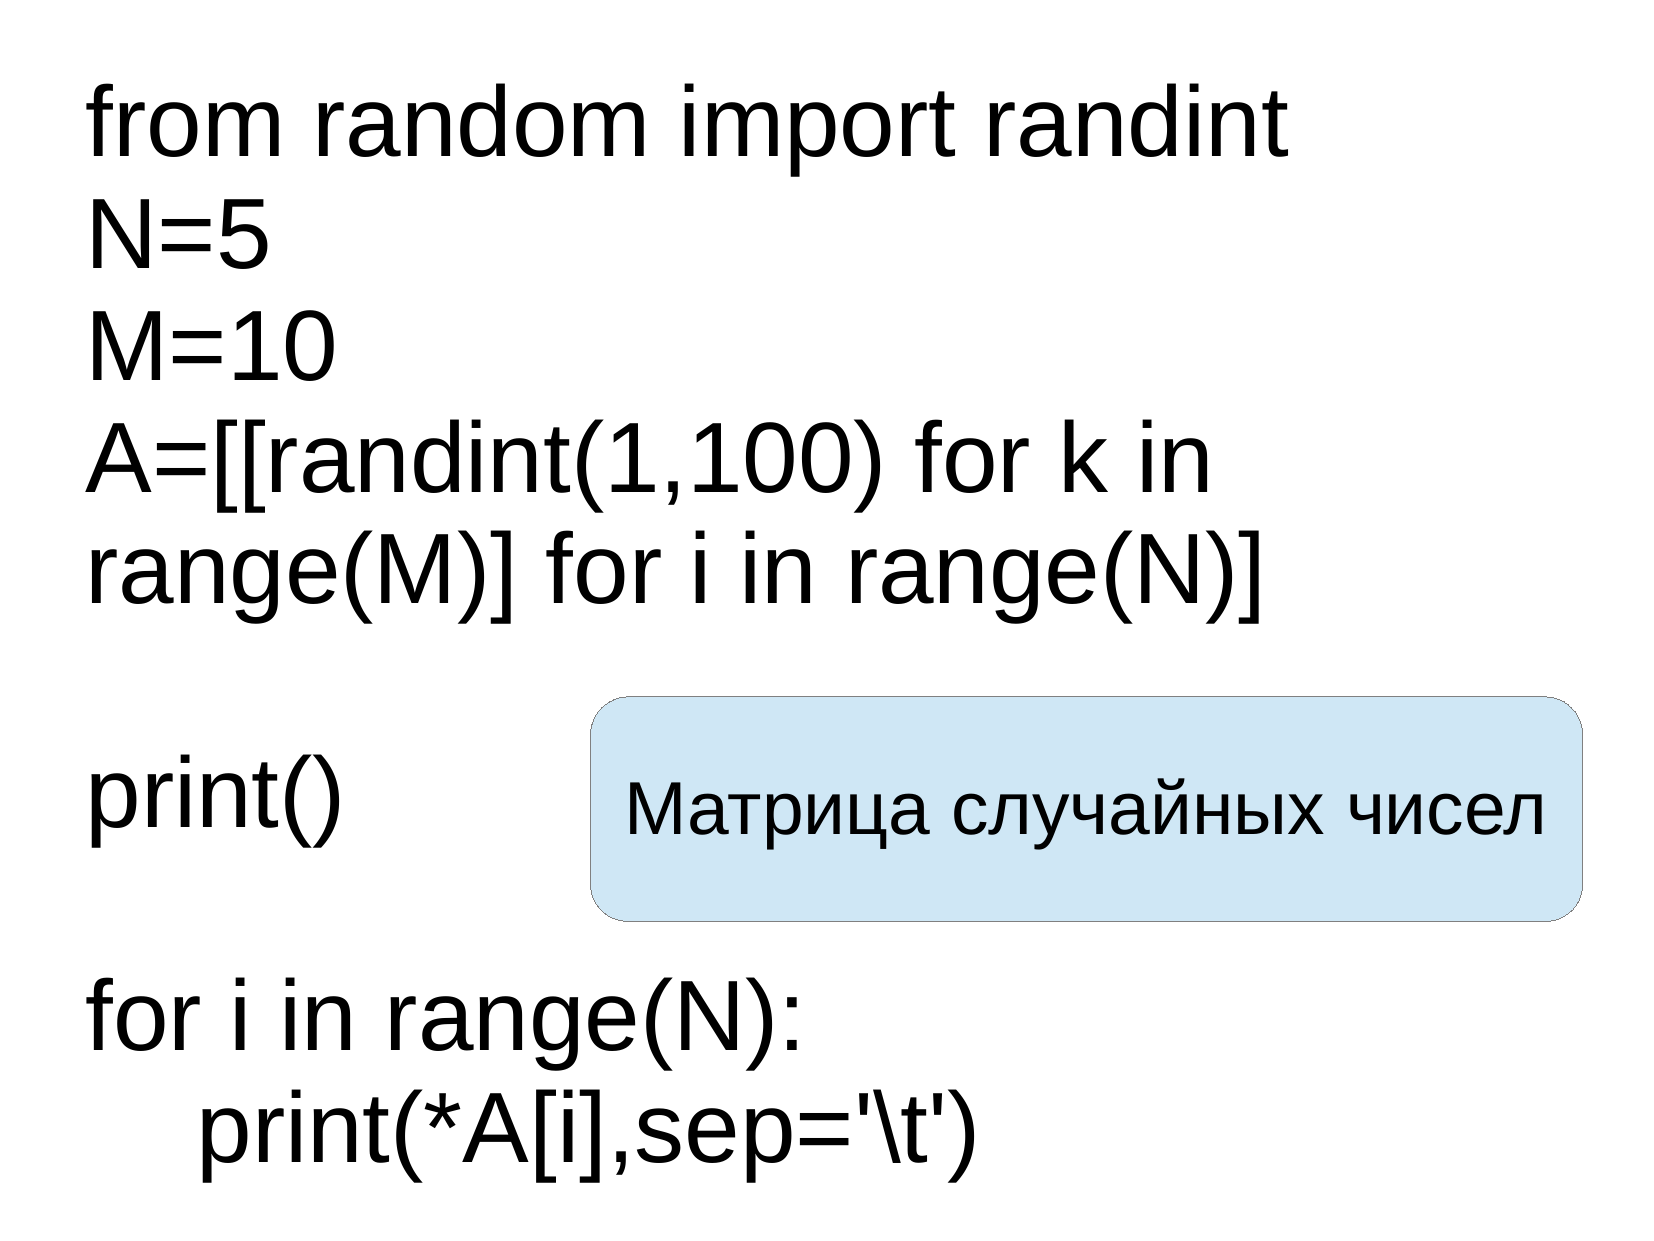

from random import randint
N=5
M=10
A=[[randint(1,100) for k in range(M)] for i in range(N)]
print()
for i in range(N):
 print(*A[i],sep='\t')
Матрица случайных чисел